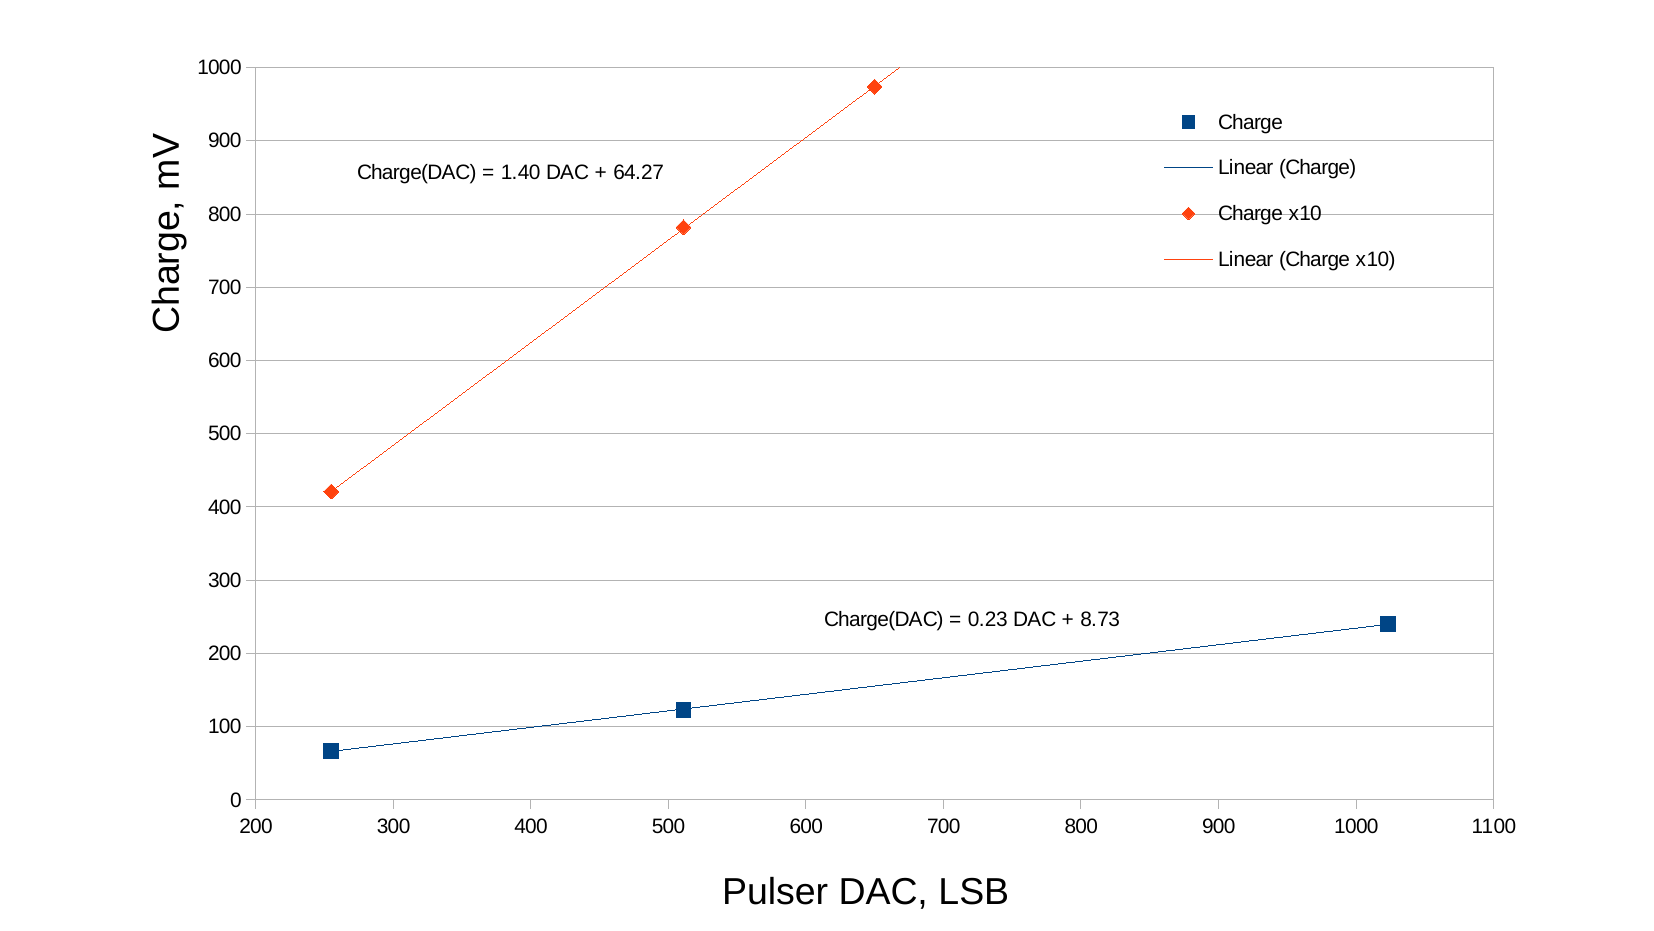

### Chart
| Category | Charge | Charge x10 |
|---|---|---|Charge, mV
Pulser DAC, LSB